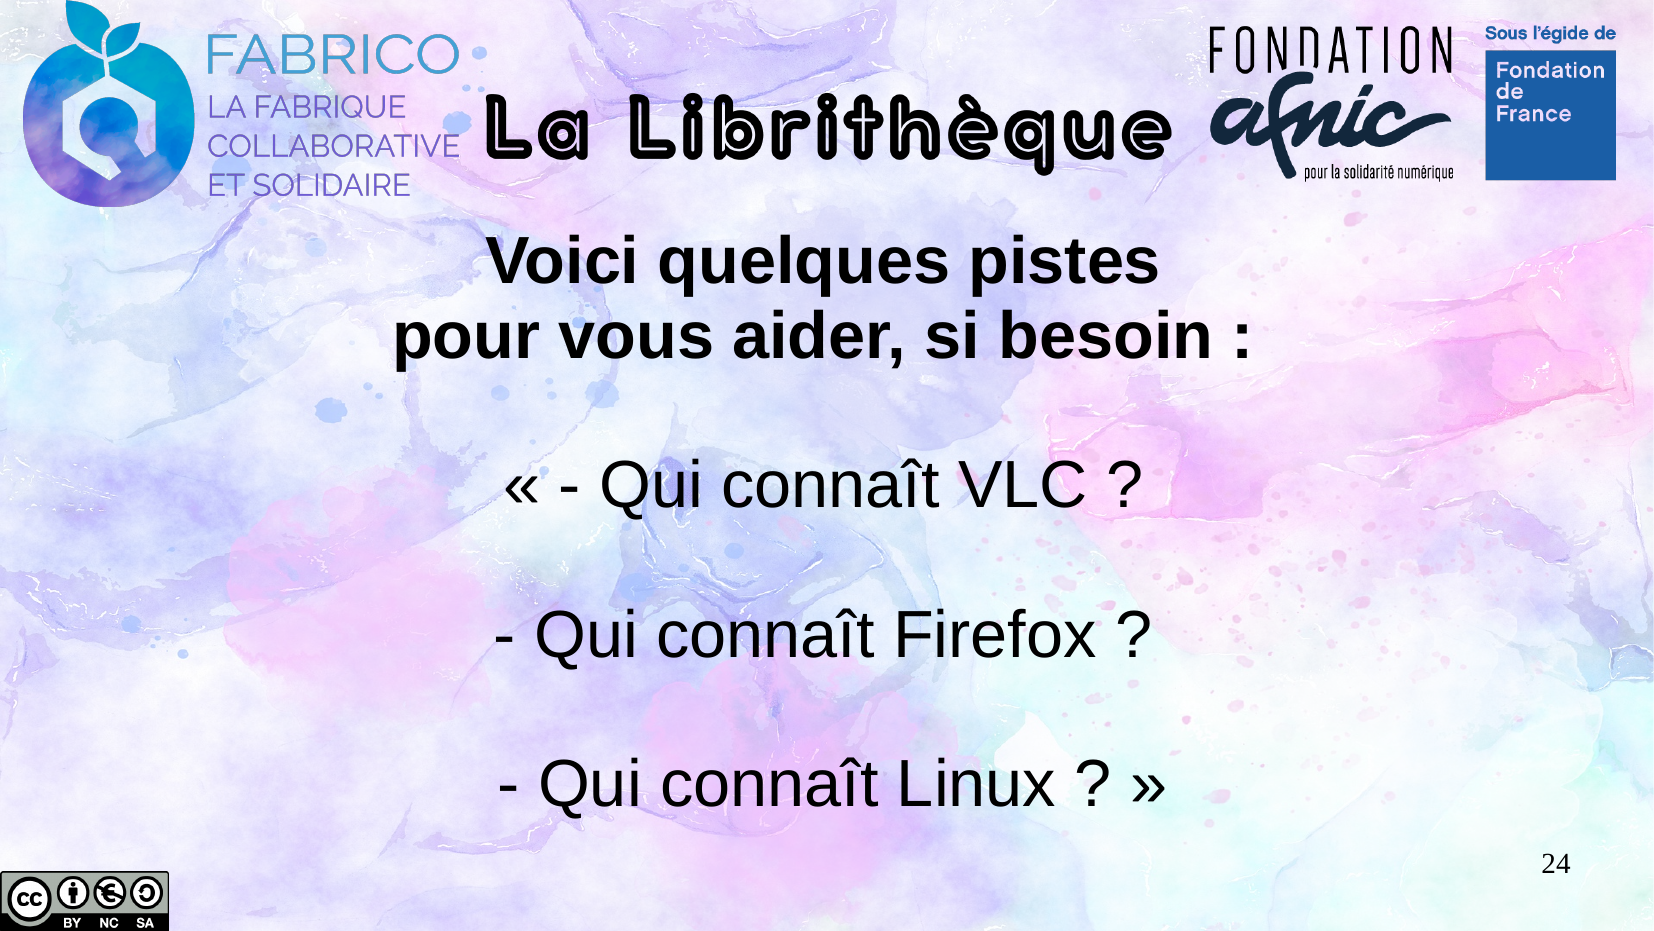

# Voici quelques pistes
pour vous aider, si besoin :
« - Qui connaît VLC ?
- Qui connaît Firefox ?
- Qui connaît Linux ? »
24